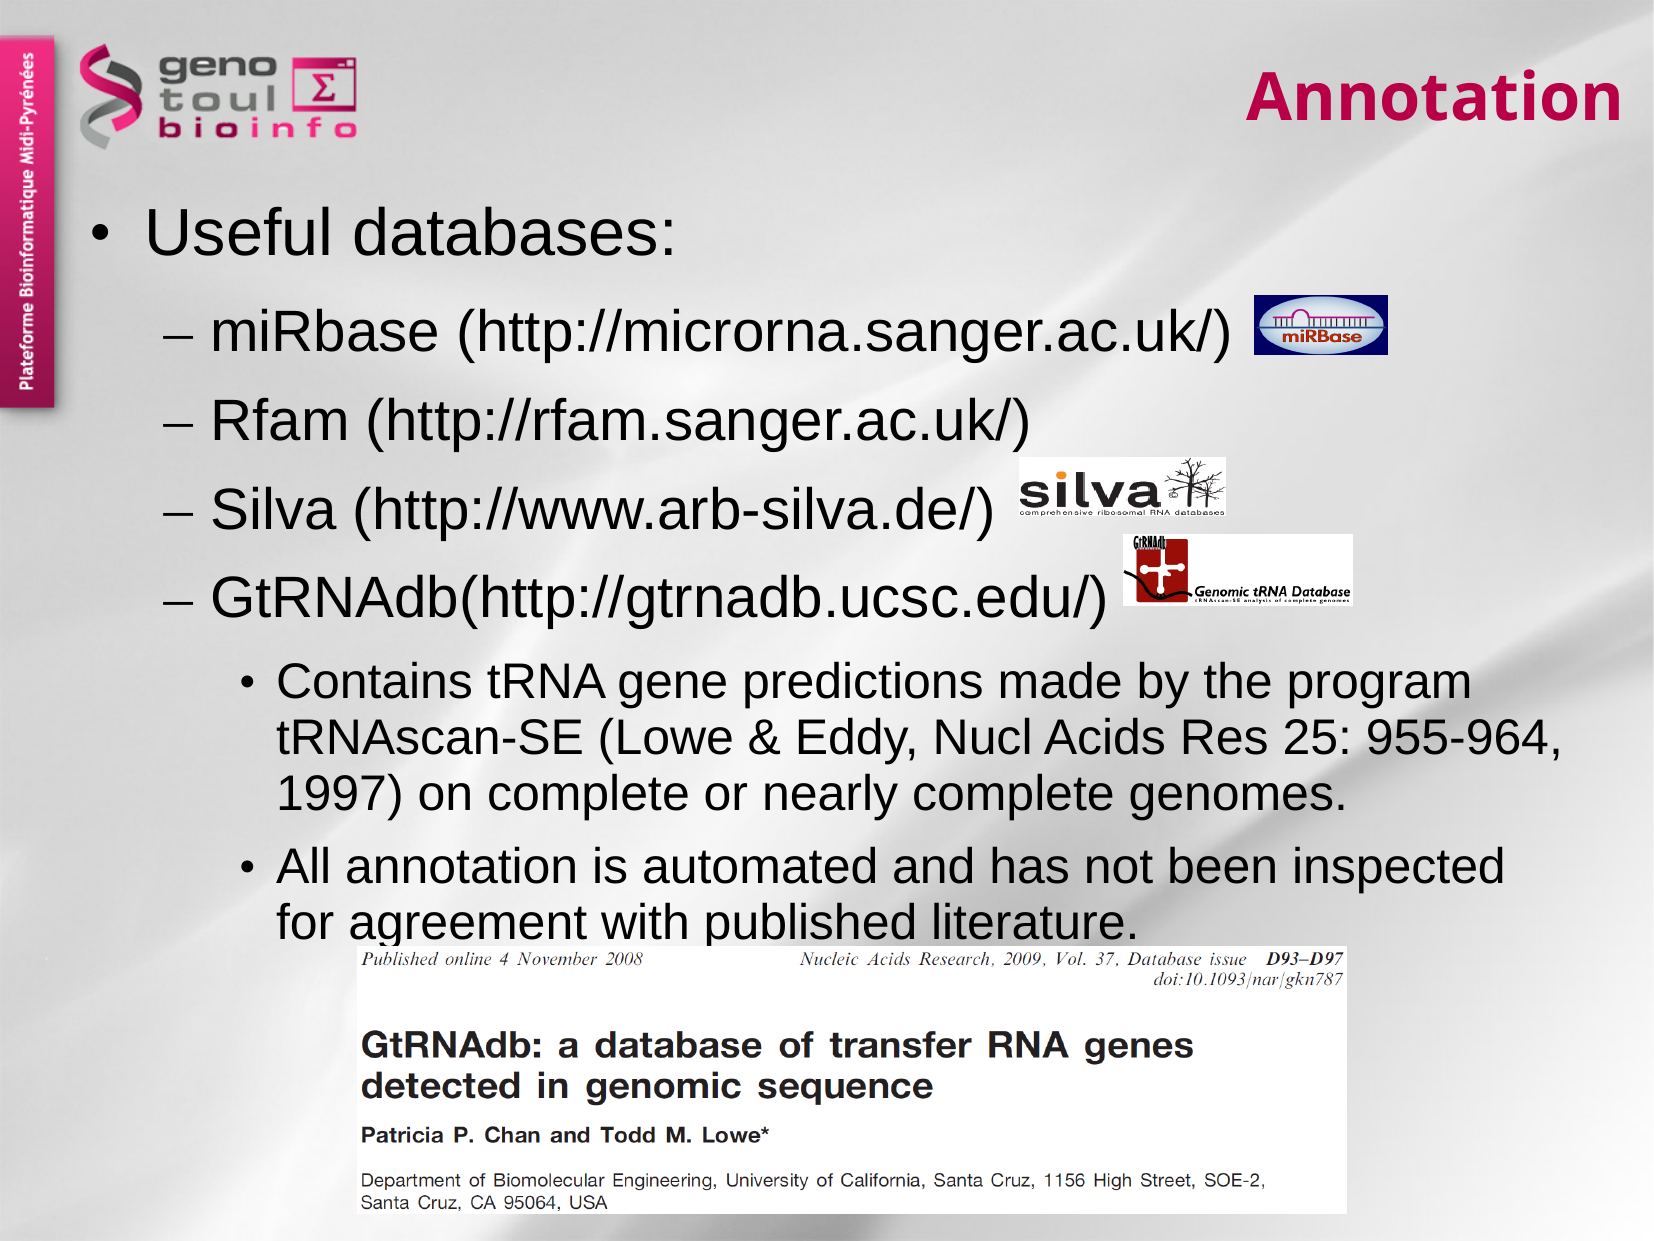

Annotation
# Useful databases:
miRbase (http://microrna.sanger.ac.uk/)
Rfam (http://rfam.sanger.ac.uk/)
Silva (http://www.arb-silva.de/)
GtRNAdb(http://gtrnadb.ucsc.edu/)
Contains tRNA gene predictions made by the program tRNAscan-SE (Lowe & Eddy, Nucl Acids Res 25: 955-964, 1997) on complete or nearly complete genomes.
All annotation is automated and has not been inspected for agreement with published literature.